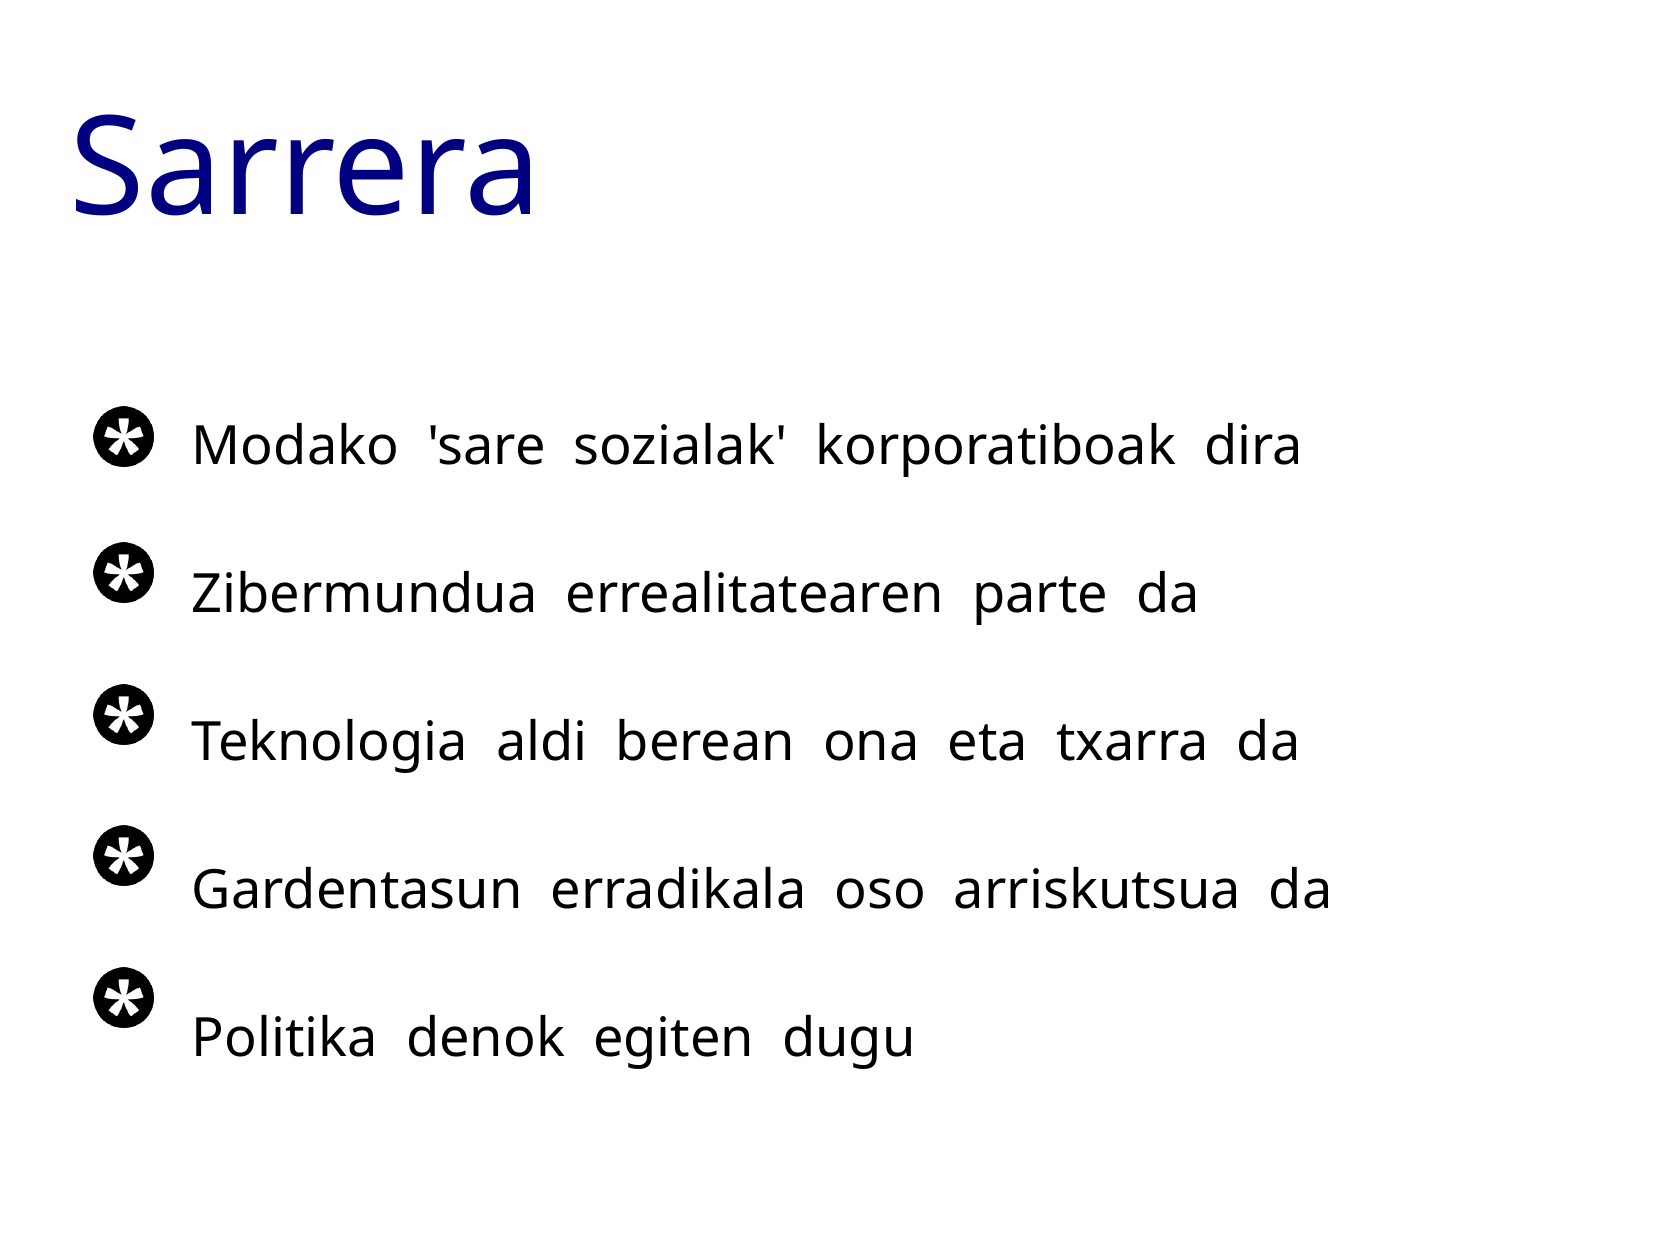

Sarrera
Modako 'sare sozialak' korporatiboak dira
Zibermundua errealitatearen parte da
Teknologia aldi berean ona eta txarra da
Gardentasun erradikala oso arriskutsua da
Politika denok egiten dugu